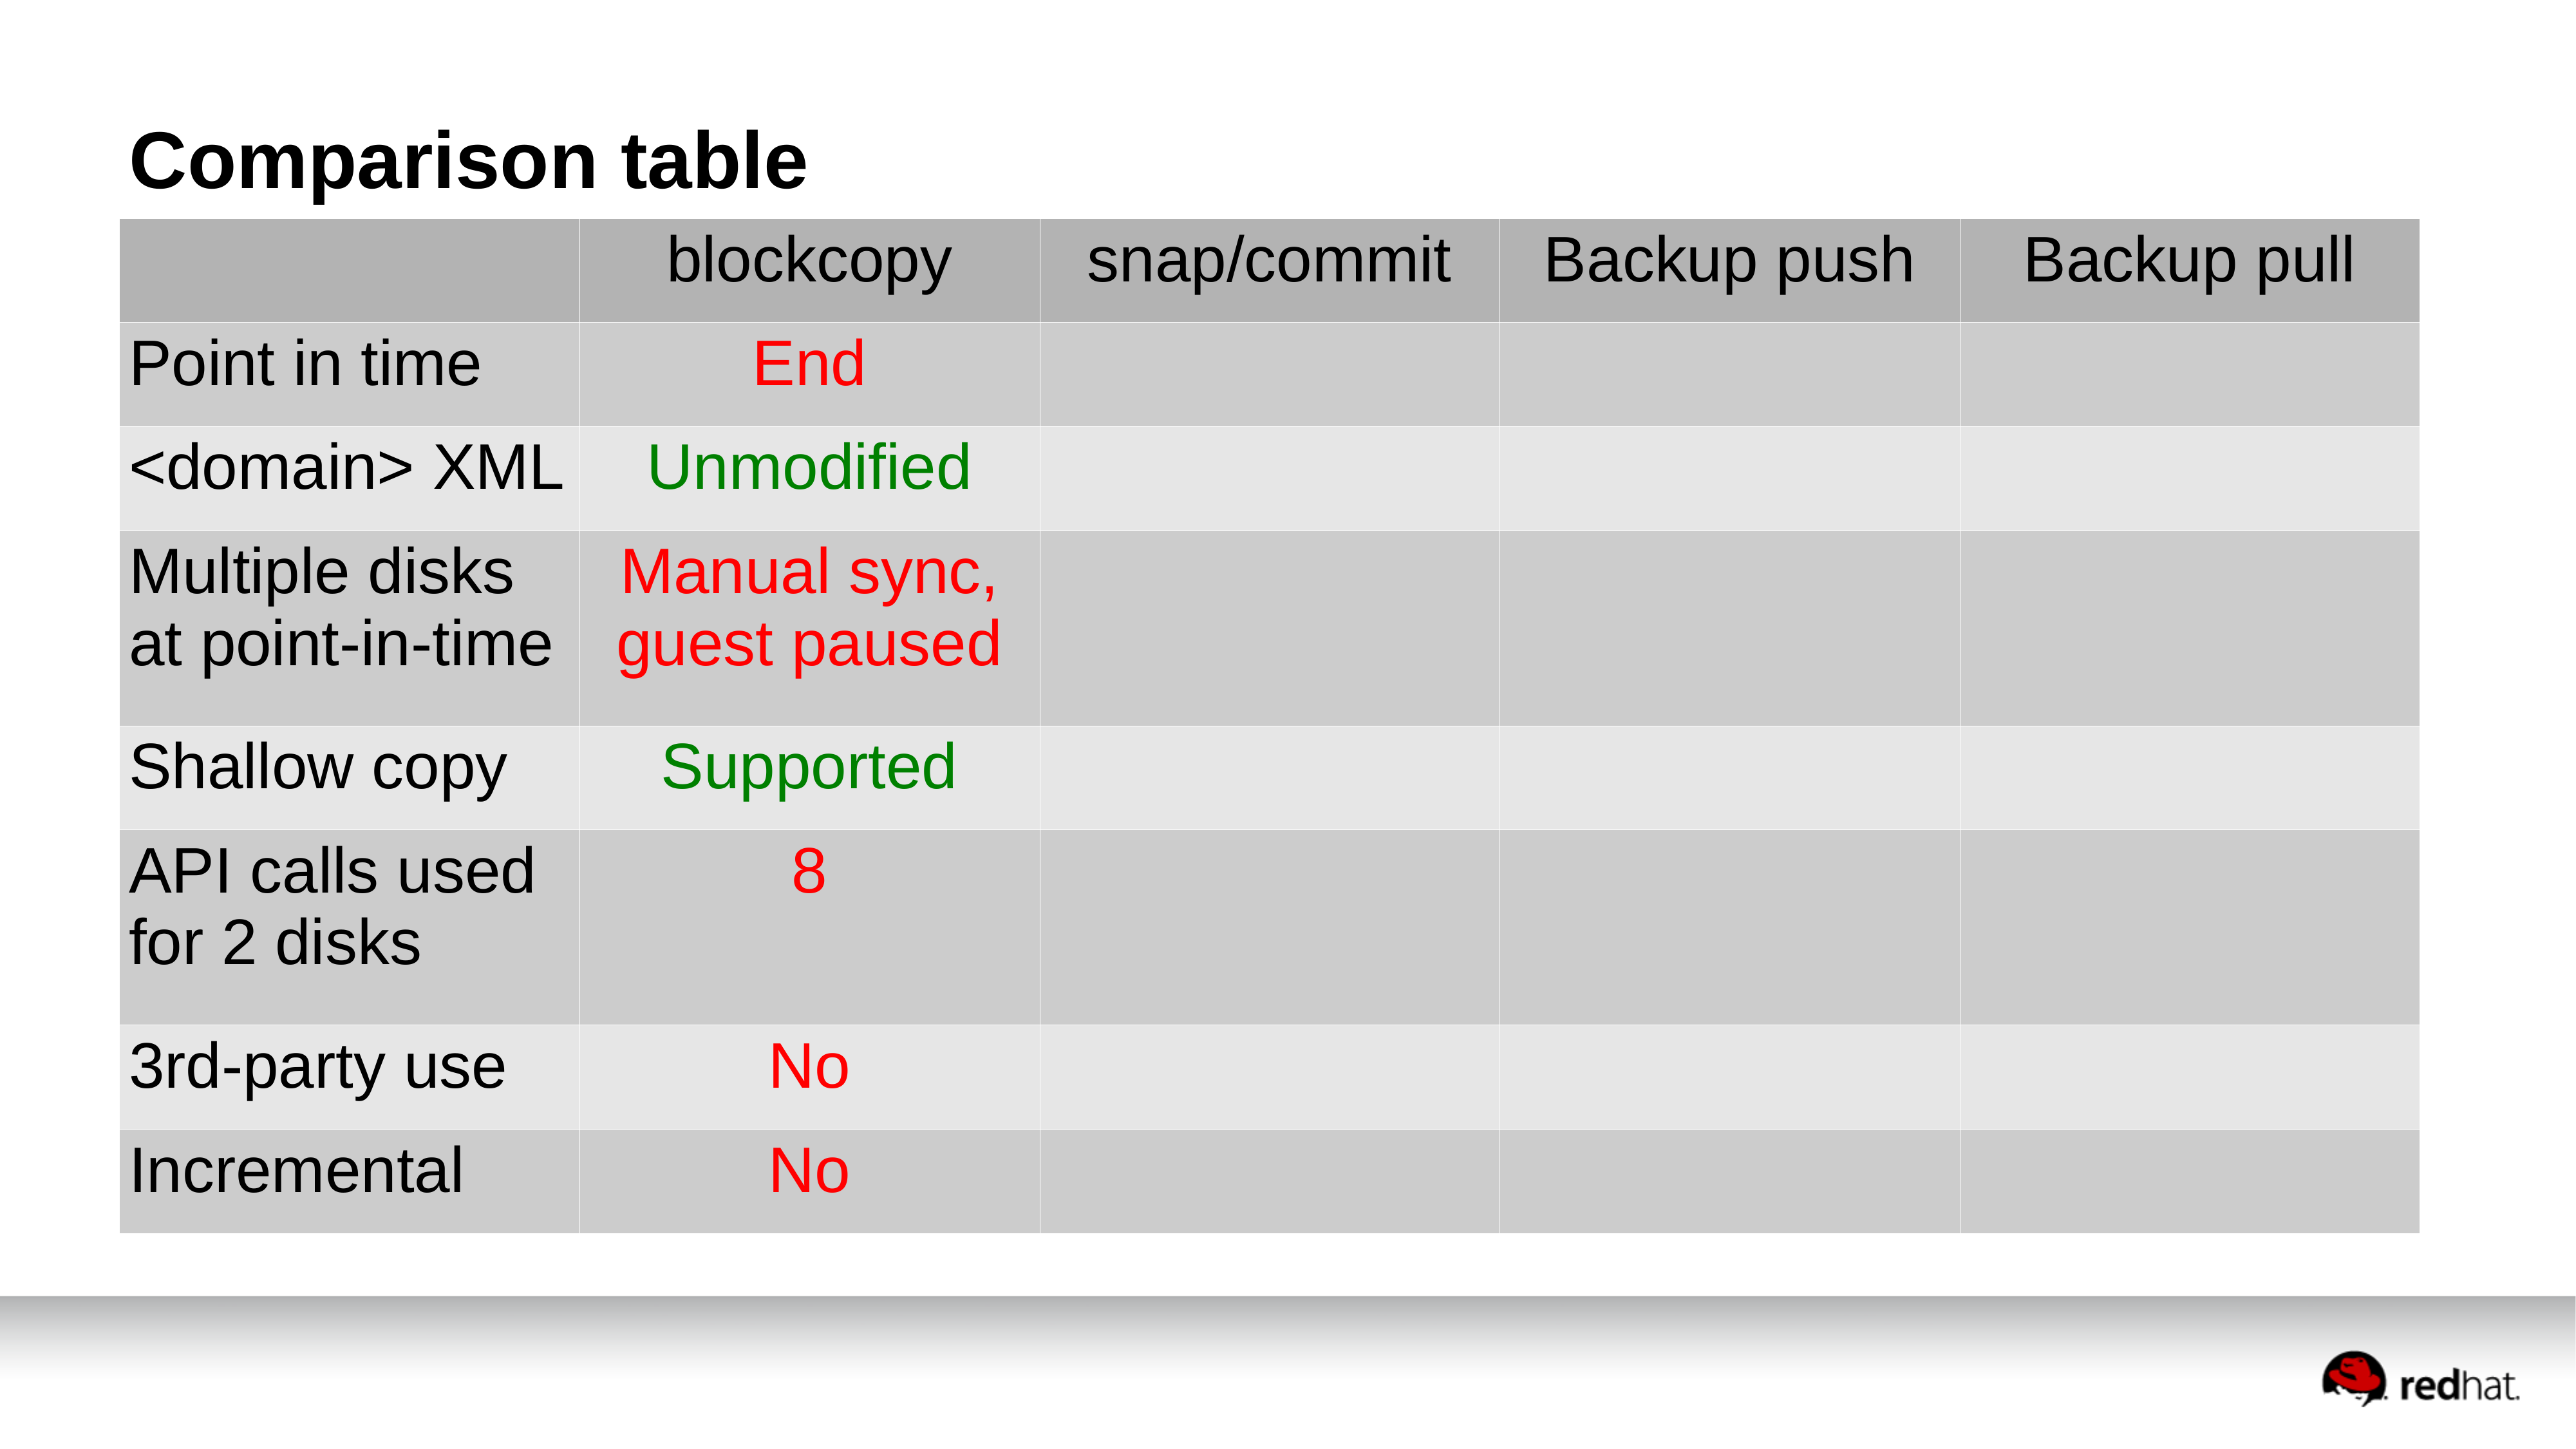

# Comparison table
| | blockcopy | snap/commit | Backup push | Backup pull |
| --- | --- | --- | --- | --- |
| Point in time | End | | | |
| <domain> XML | Unmodified | | | |
| Multiple disks at point-in-time | Manual sync, guest paused | | | |
| Shallow copy | Supported | | | |
| API calls used for 2 disks | 8 | | | |
| 3rd-party use | No | | | |
| Incremental | No | | | |